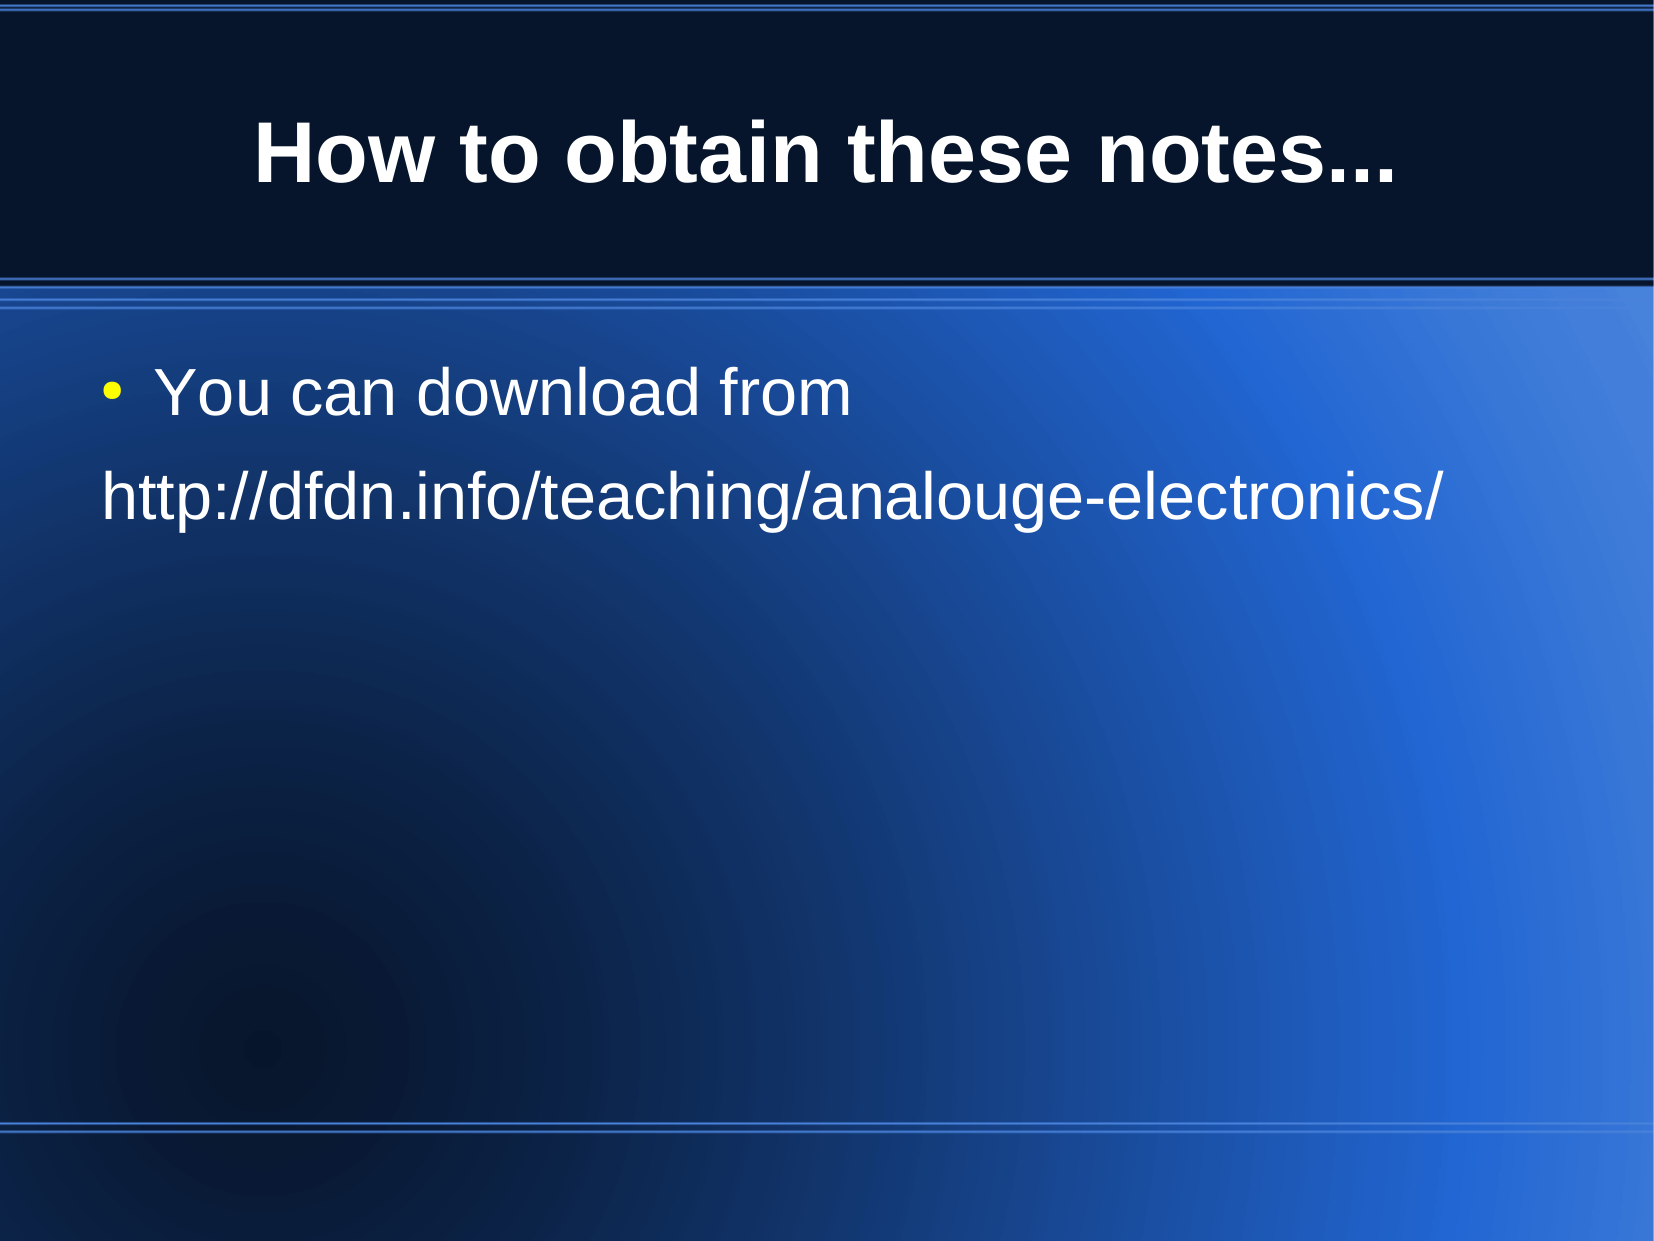

# How to obtain these notes...
You can download from
 http://dfdn.info/teaching/analouge-electronics/